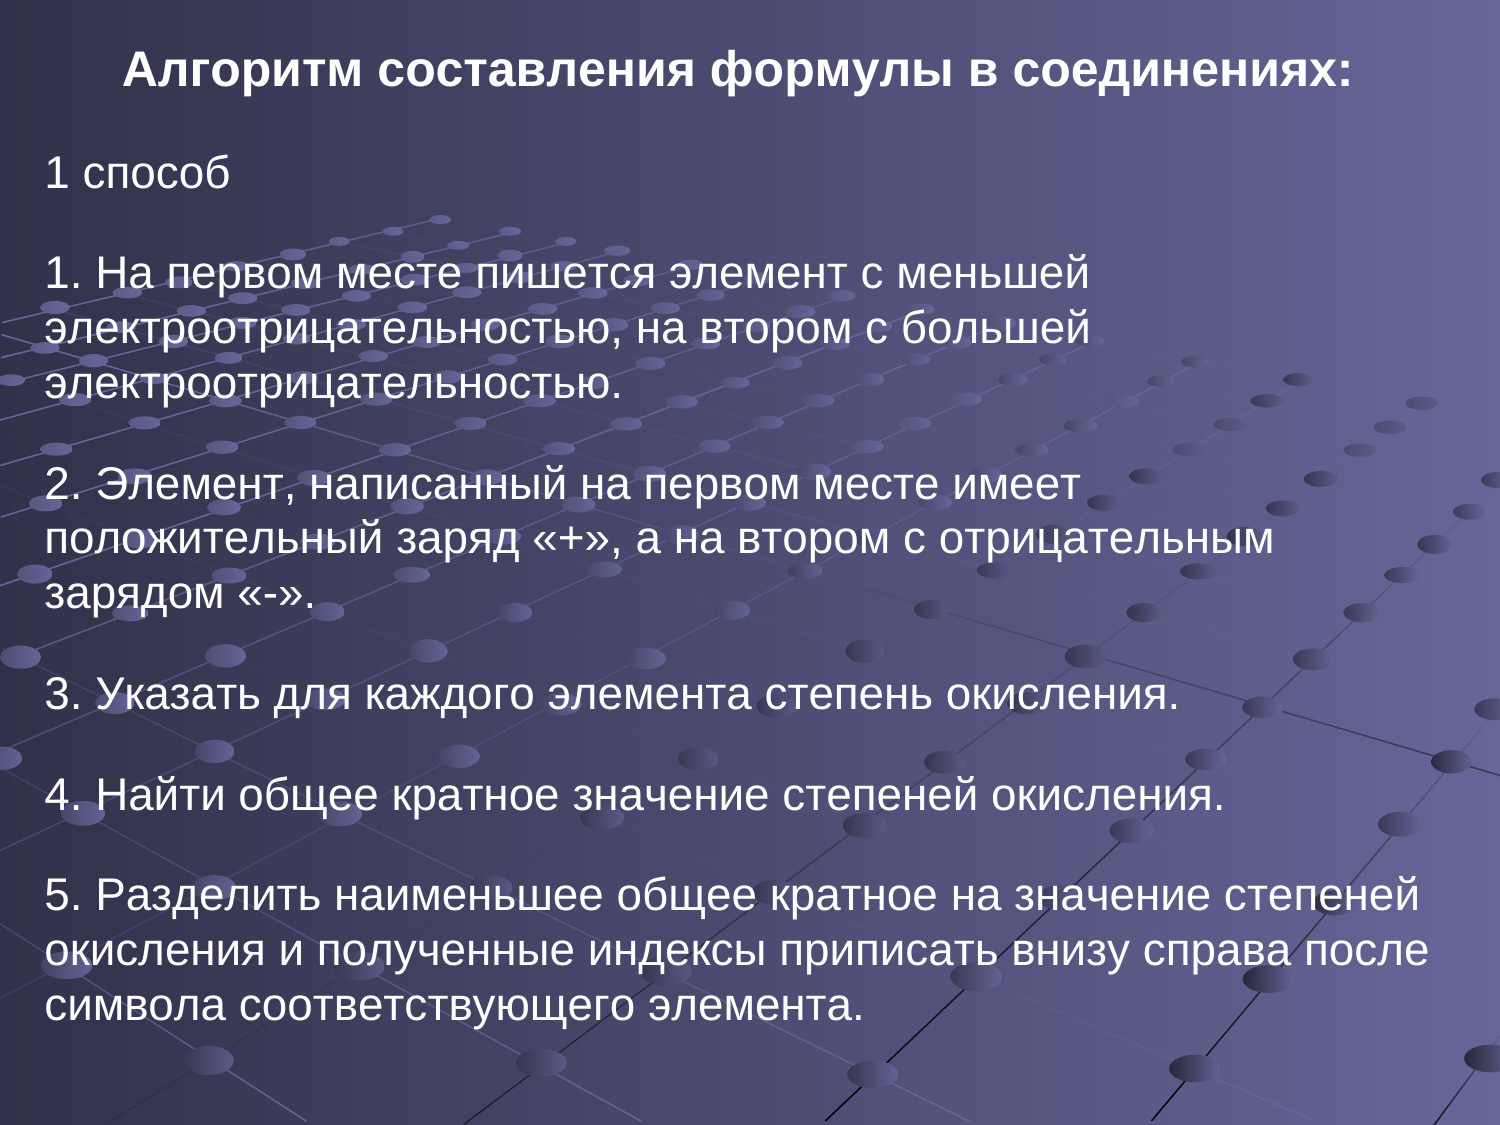

Алгоритм составления формулы в соединениях:
1 способ
1. На первом месте пишется элемент с меньшей электроотрицательностью, на втором с большей электроотрицательностью.
2. Элемент, написанный на первом месте имеет положительный заряд «+», а на втором с отрицательным зарядом «-».
3. Указать для каждого элемента степень окисления.
4. Найти общее кратное значение степеней окисления.
5. Разделить наименьшее общее кратное на значение степеней окисления и полученные индексы приписать внизу справа после символа соответствующего элемента.